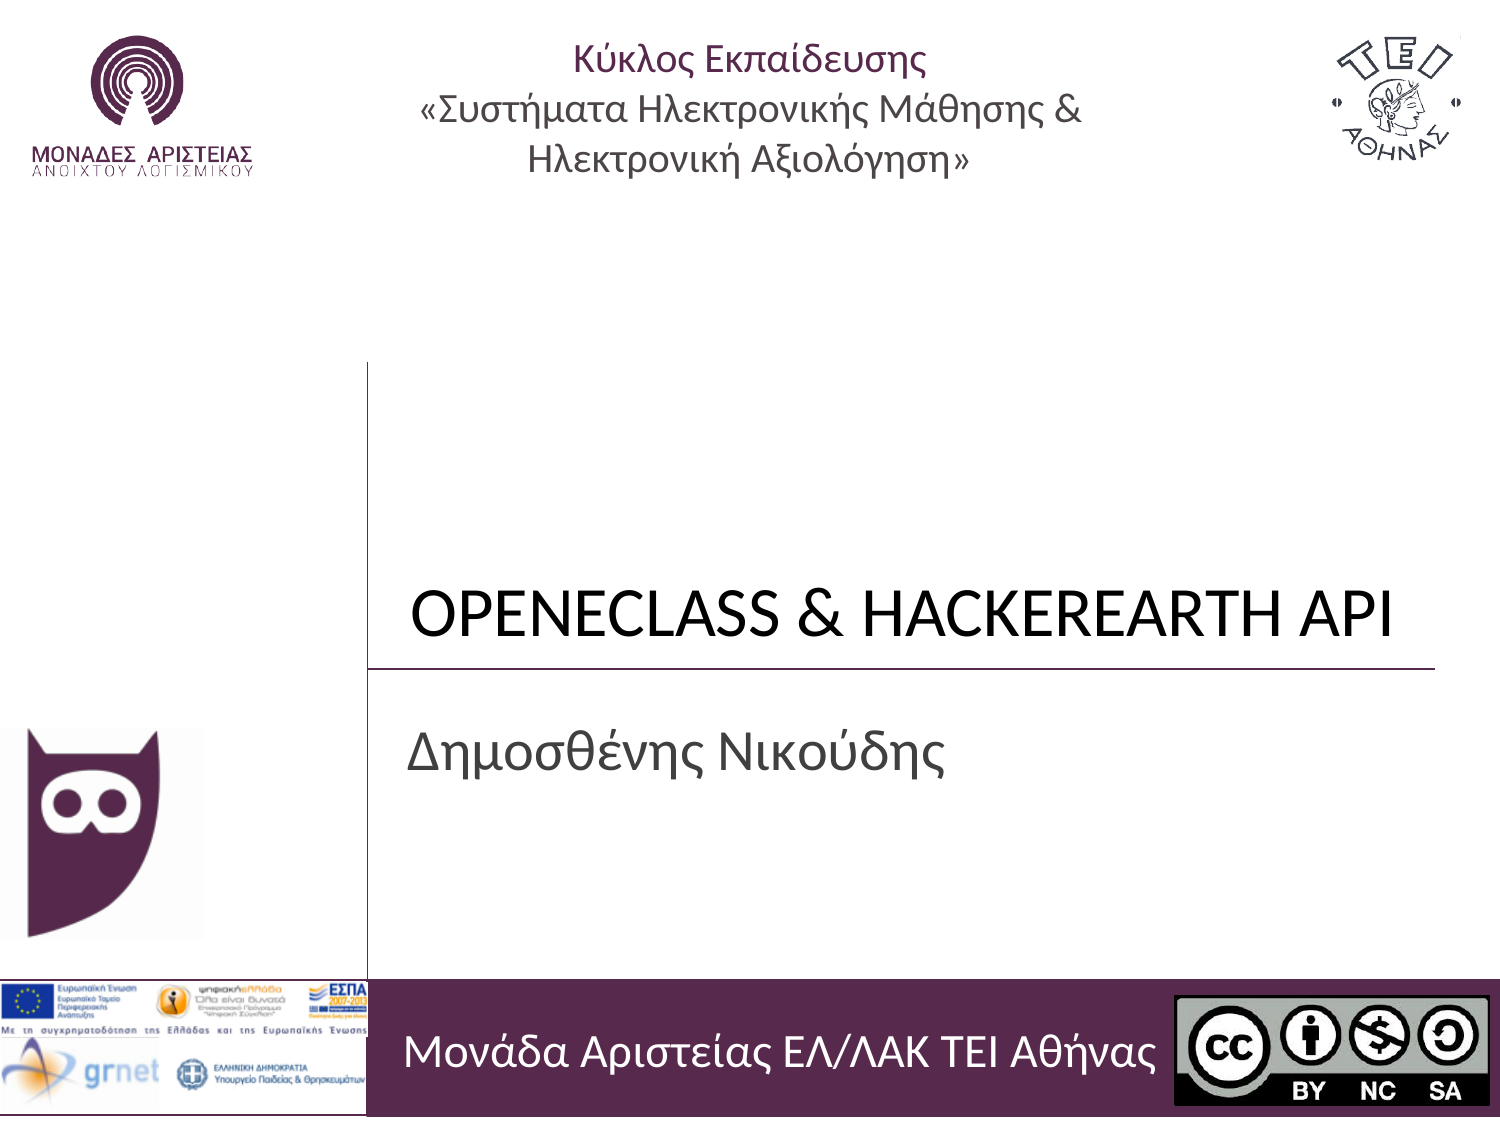

Κύκλος Εκπαίδευσης
«Συστήματα Ηλεκτρονικής Μάθησης & Ηλεκτρονική Αξιολόγηση»
# Openeclass & Hackerearth API
Δημοσθένης Νικούδης
Μονάδα Αριστείας ΕΛ/ΛΑΚ ΤΕΙ Αθήνας